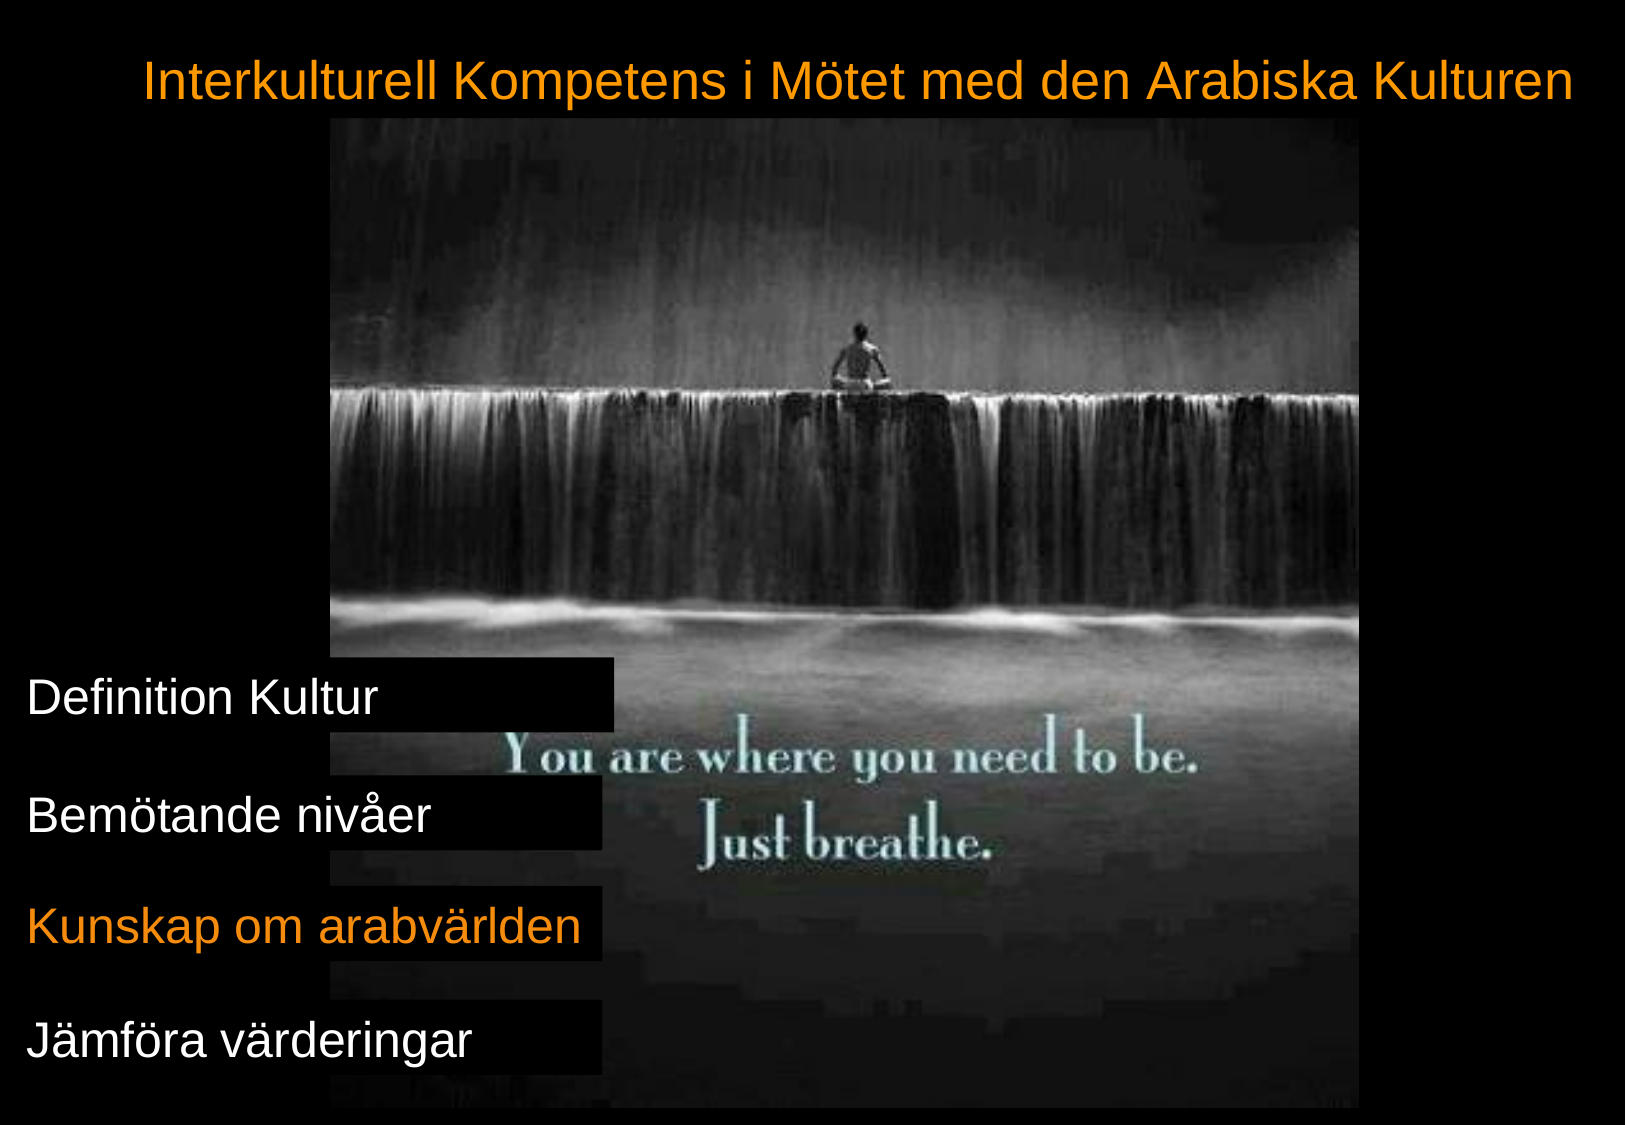

Interkulturell Kompetens i Mötet med den Arabiska Kulturen
Definition Kultur
Bemötande nivåer
Kunskap om arabvärlden
Jämföra värderingar